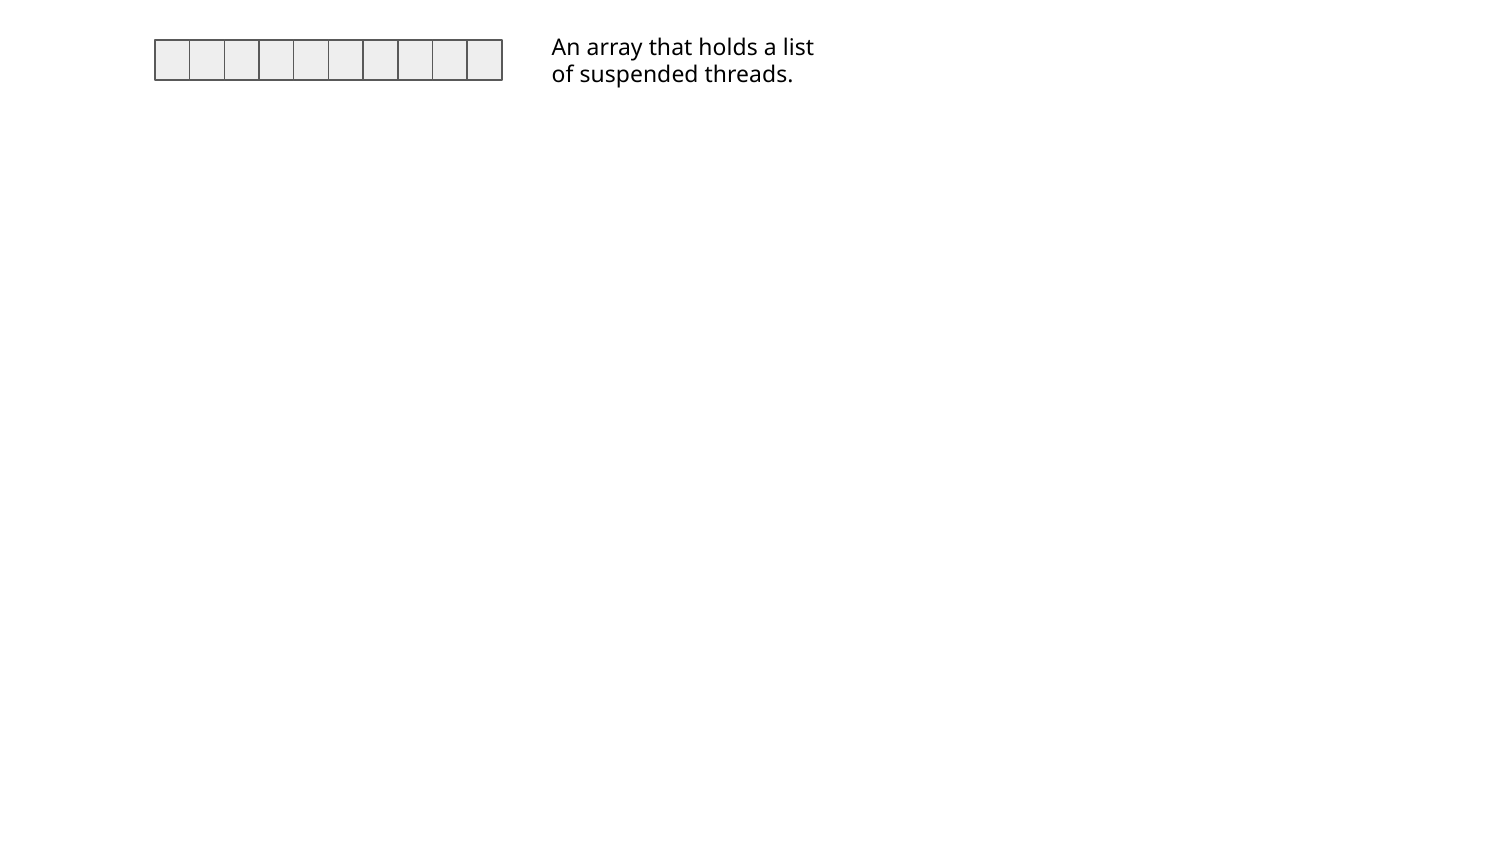

An array that holds a list of suspended threads.